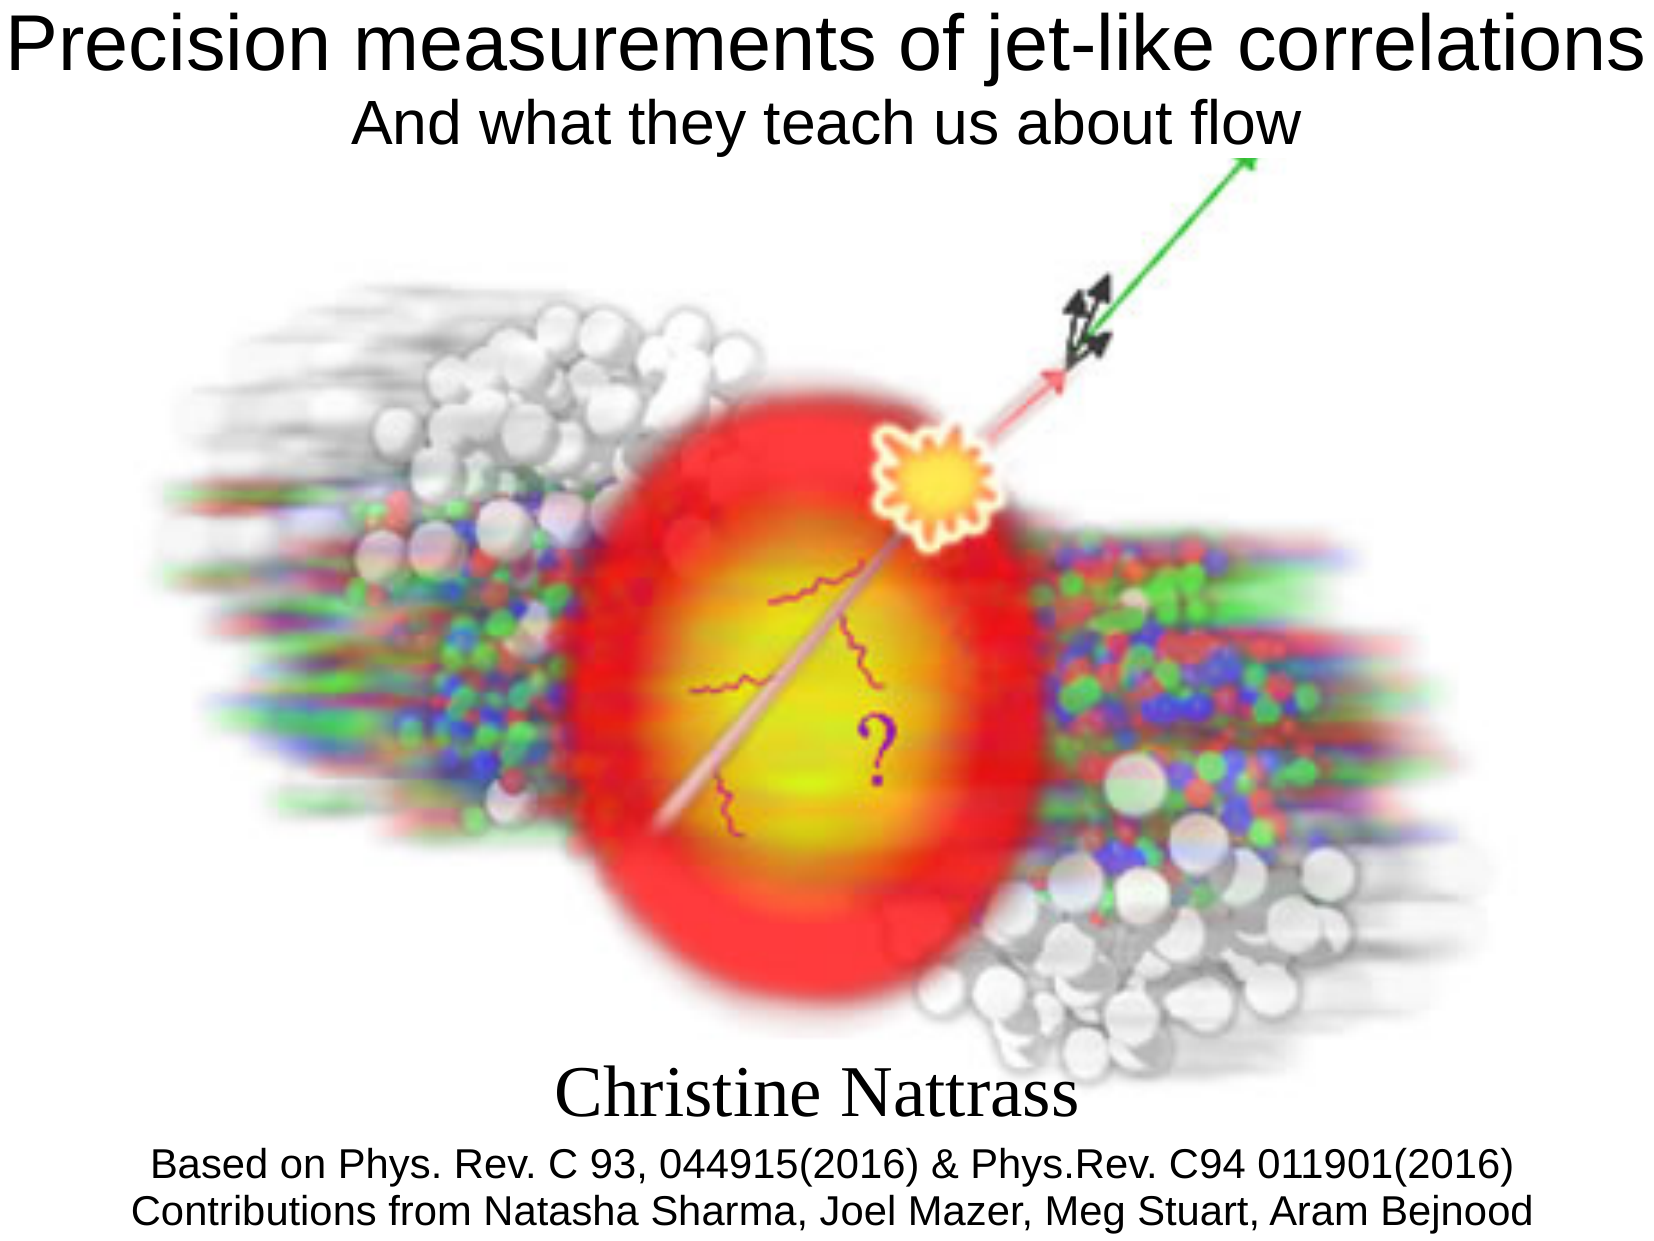

# Precision measurements of jet-like correlations And what they teach us about flow
Christine Nattrass
Based on Phys. Rev. C 93, 044915(2016) & Phys.Rev. C94 011901(2016)
Contributions from Natasha Sharma, Joel Mazer, Meg Stuart, Aram Bejnood